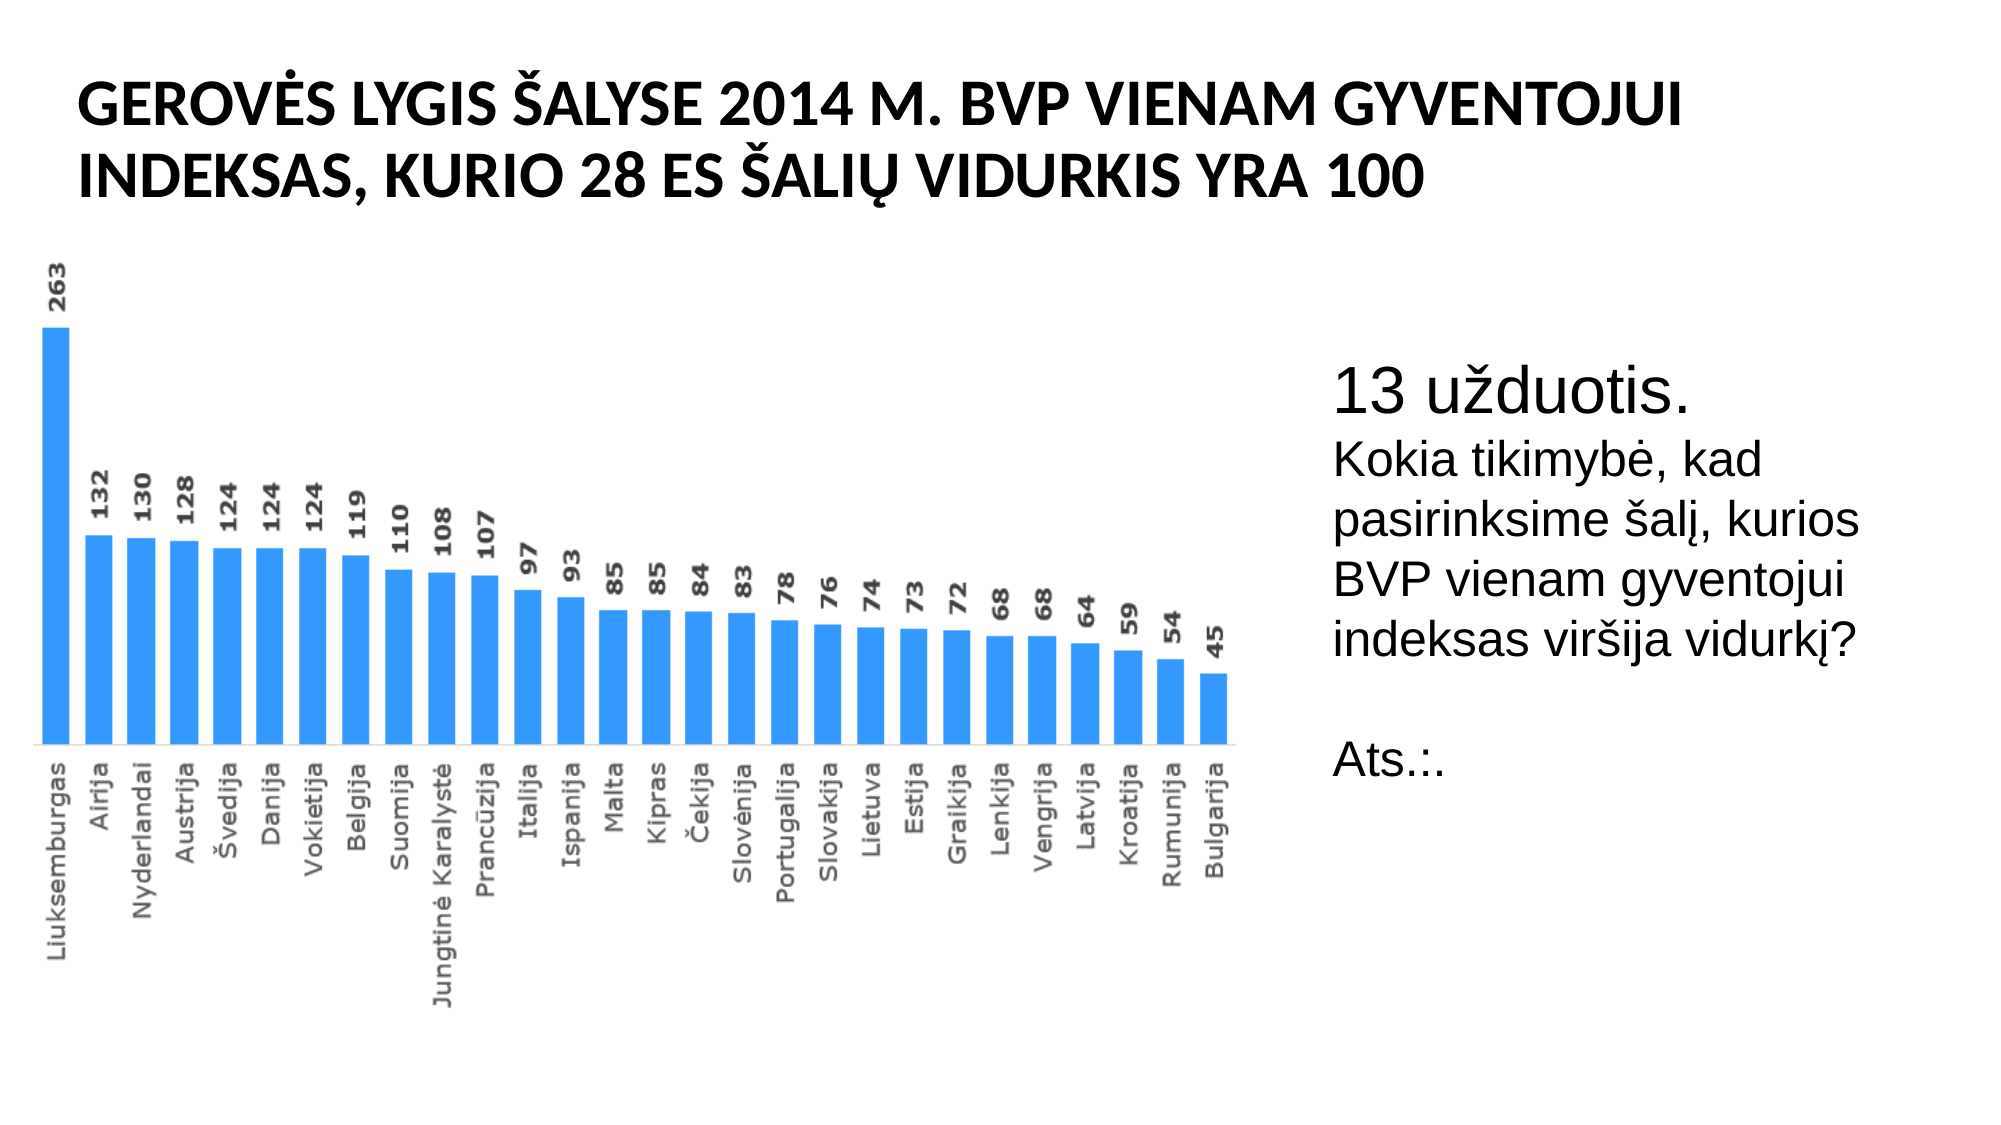

# GEROVĖS LYGIS ŠALYSE 2014 M. BVP VIENAM GYVENTOJUI INDEKSAS, KURIO 28 ES ŠALIŲ VIDURKIS YRA 100
13 užduotis.
Kokia tikimybė, kad pasirinksime šalį, kurios BVP vienam gyventojui indeksas viršija vidurkį?
Ats.:.